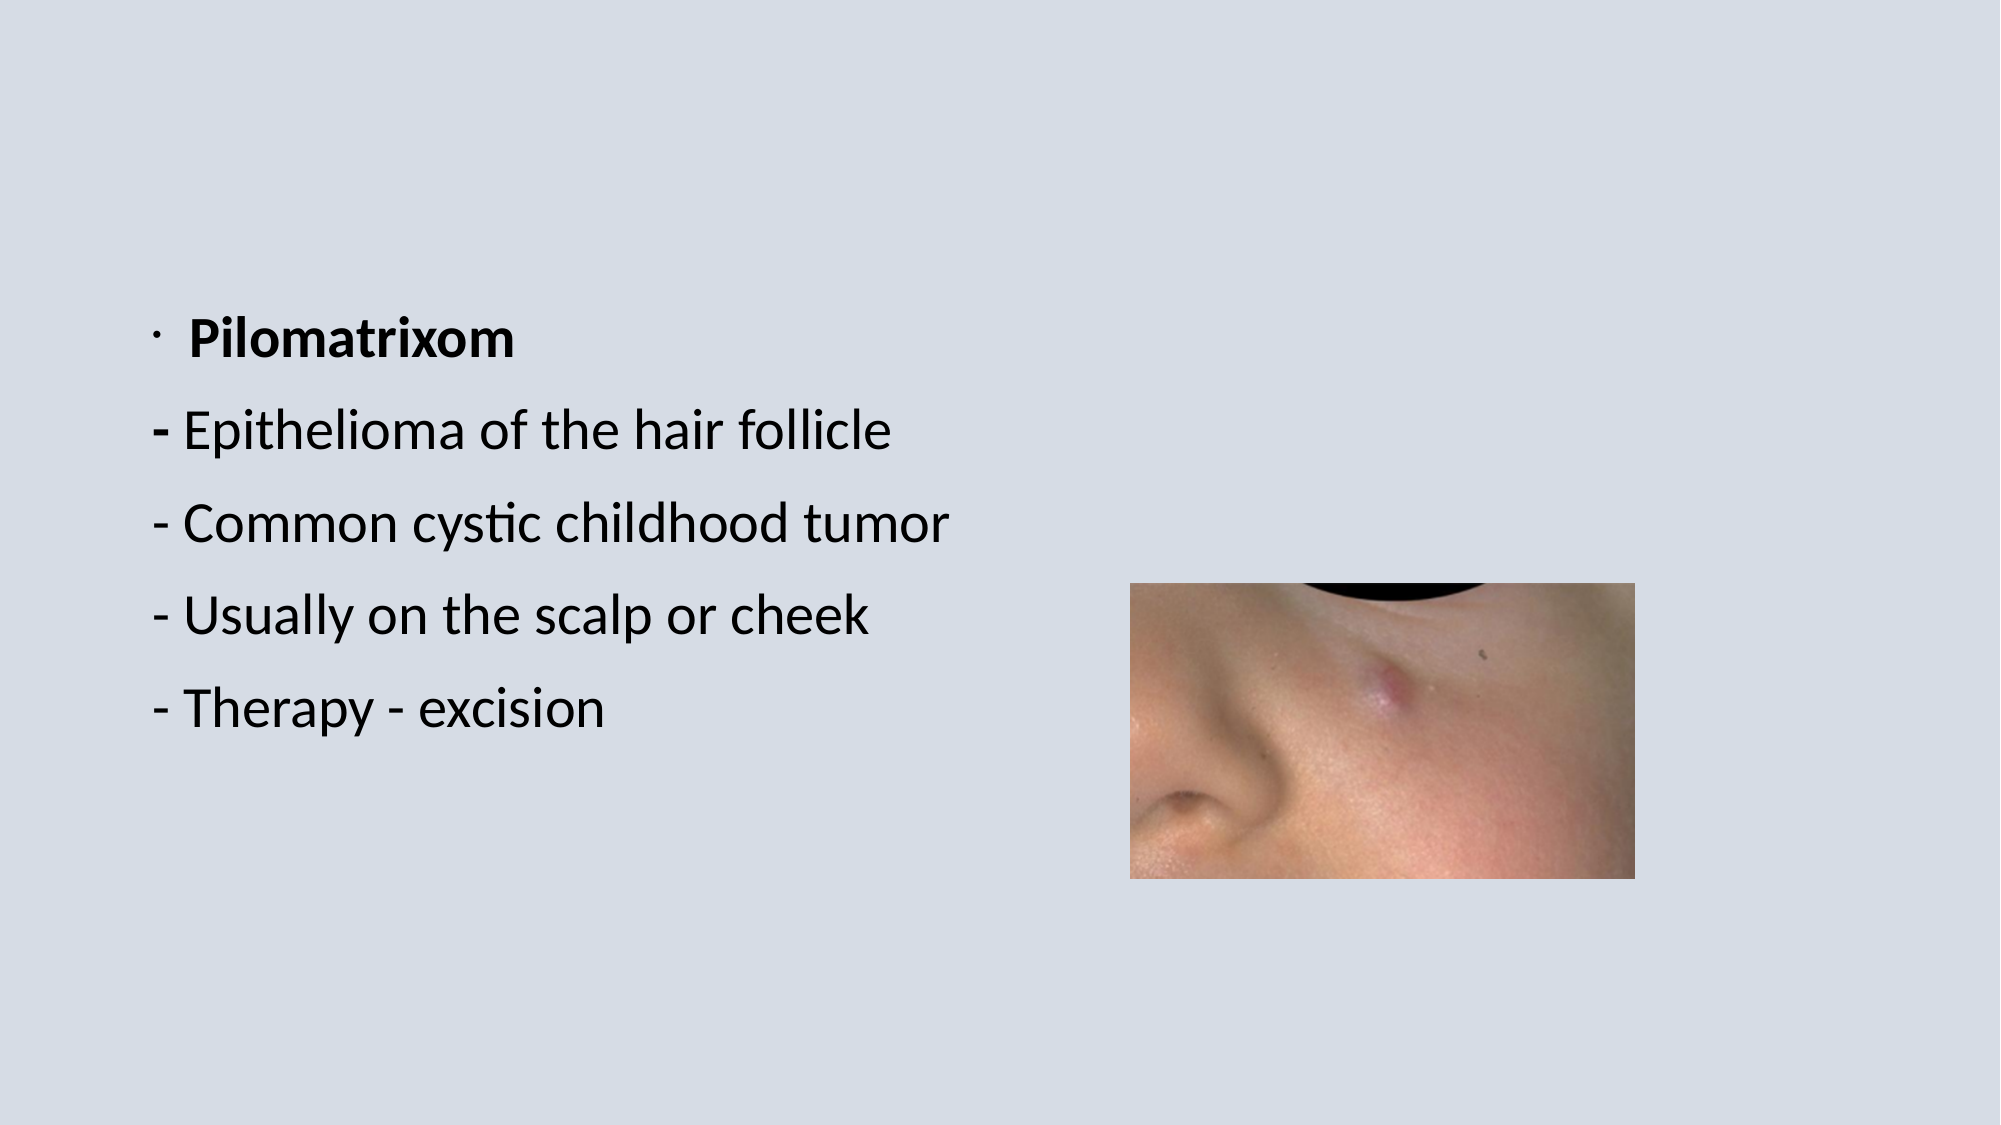

#
Pilomatrixom
- Epithelioma of the hair follicle
- Common cystic childhood tumor
- Usually on the scalp or cheek
- Therapy - excision